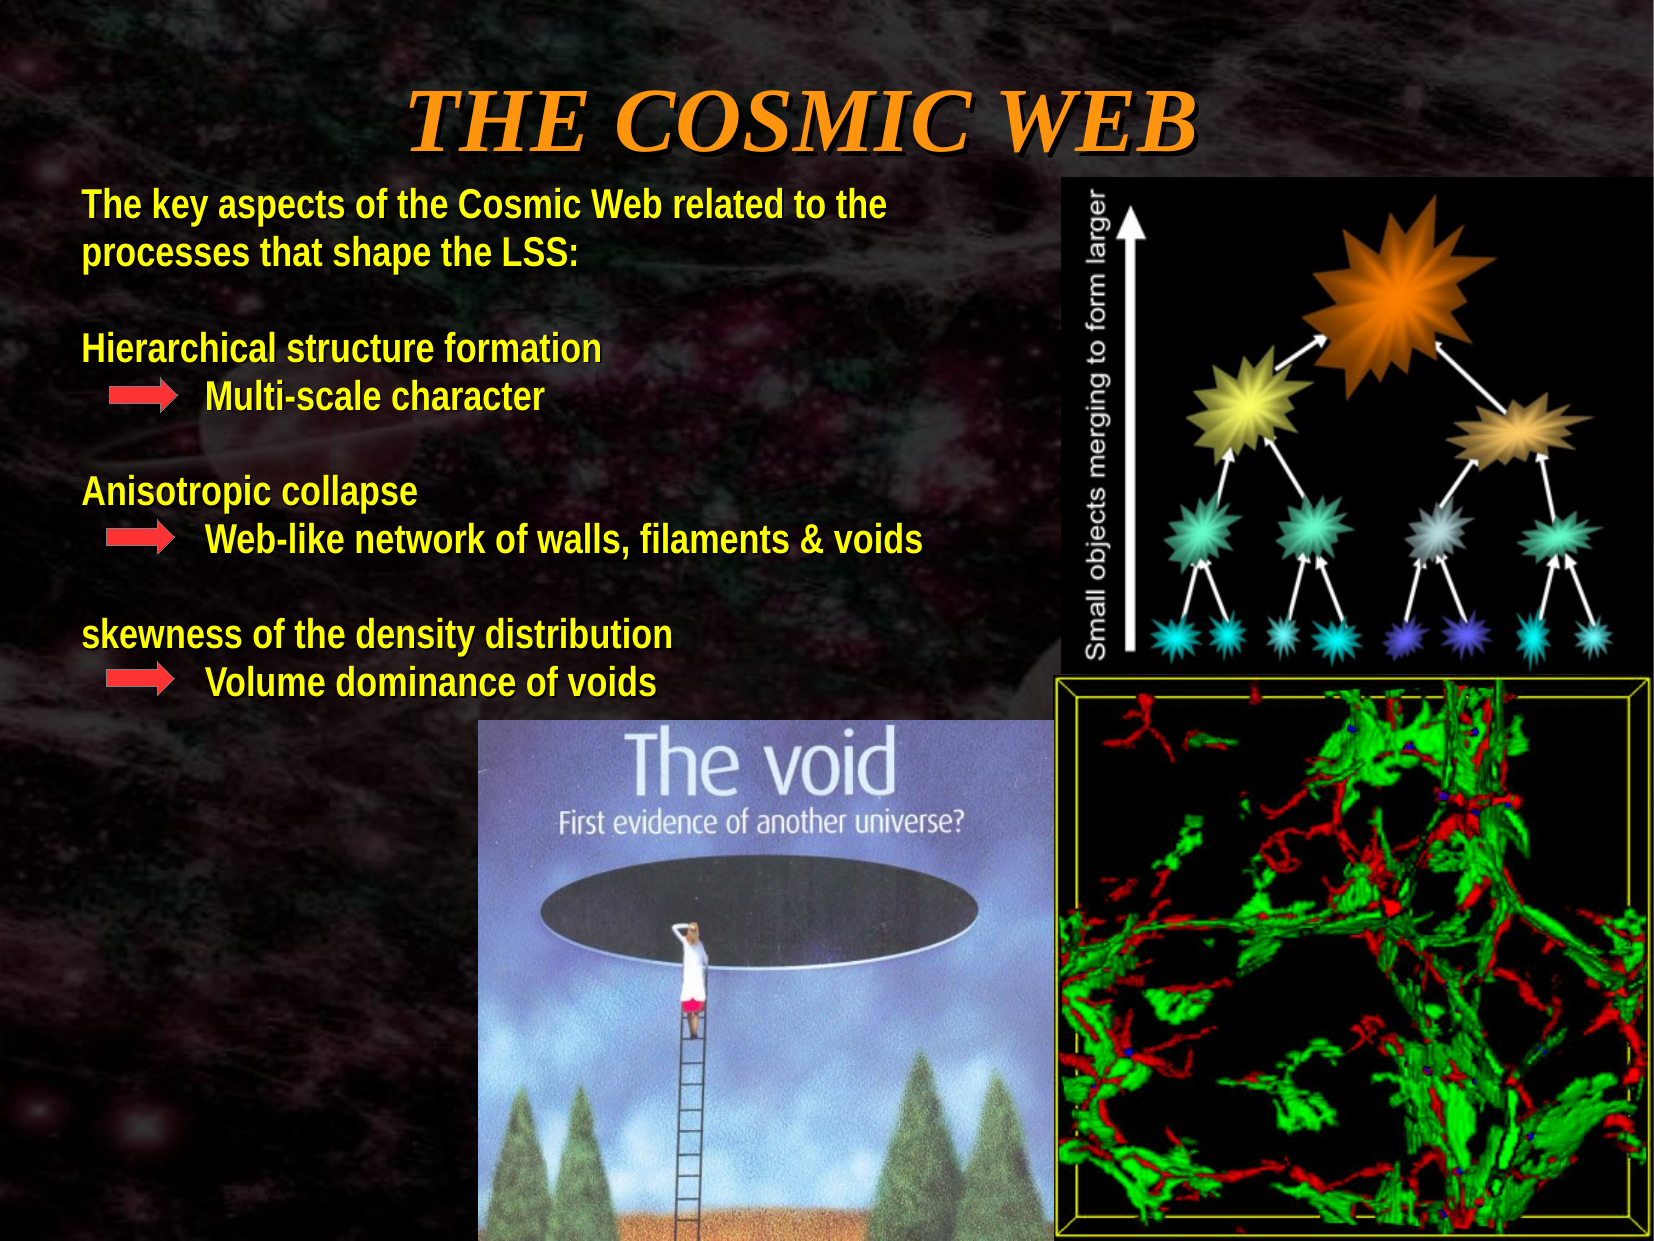

# THE COSMIC WEB
The key aspects of the Cosmic Web related to the processes that shape the LSS:
Hierarchical structure formation
 Multi-scale character
Anisotropic collapse
 Web-like network of walls, filaments & voids
skewness of the density distribution
 Volume dominance of voids